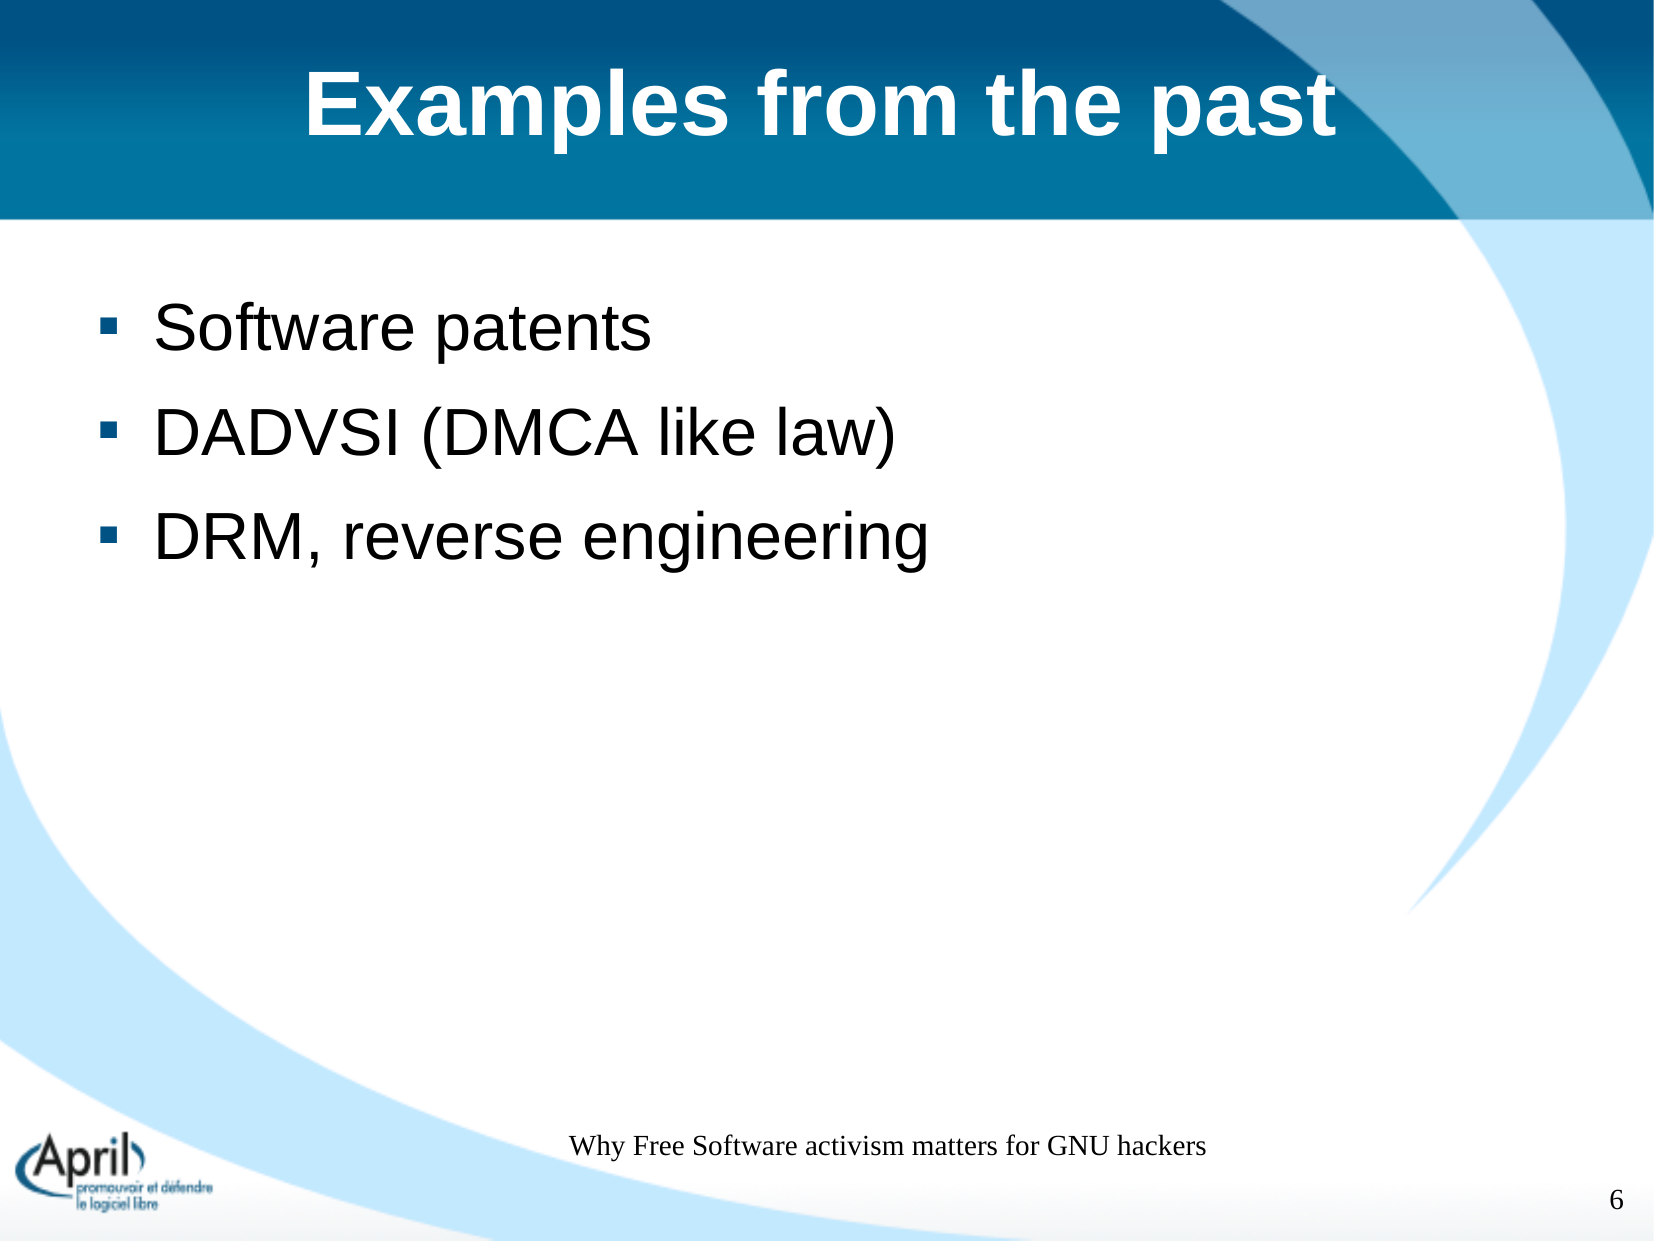

# Examples from the past
Software patents
DADVSI (DMCA like law)
DRM, reverse engineering
Why Free Software activism matters for GNU hackers
6